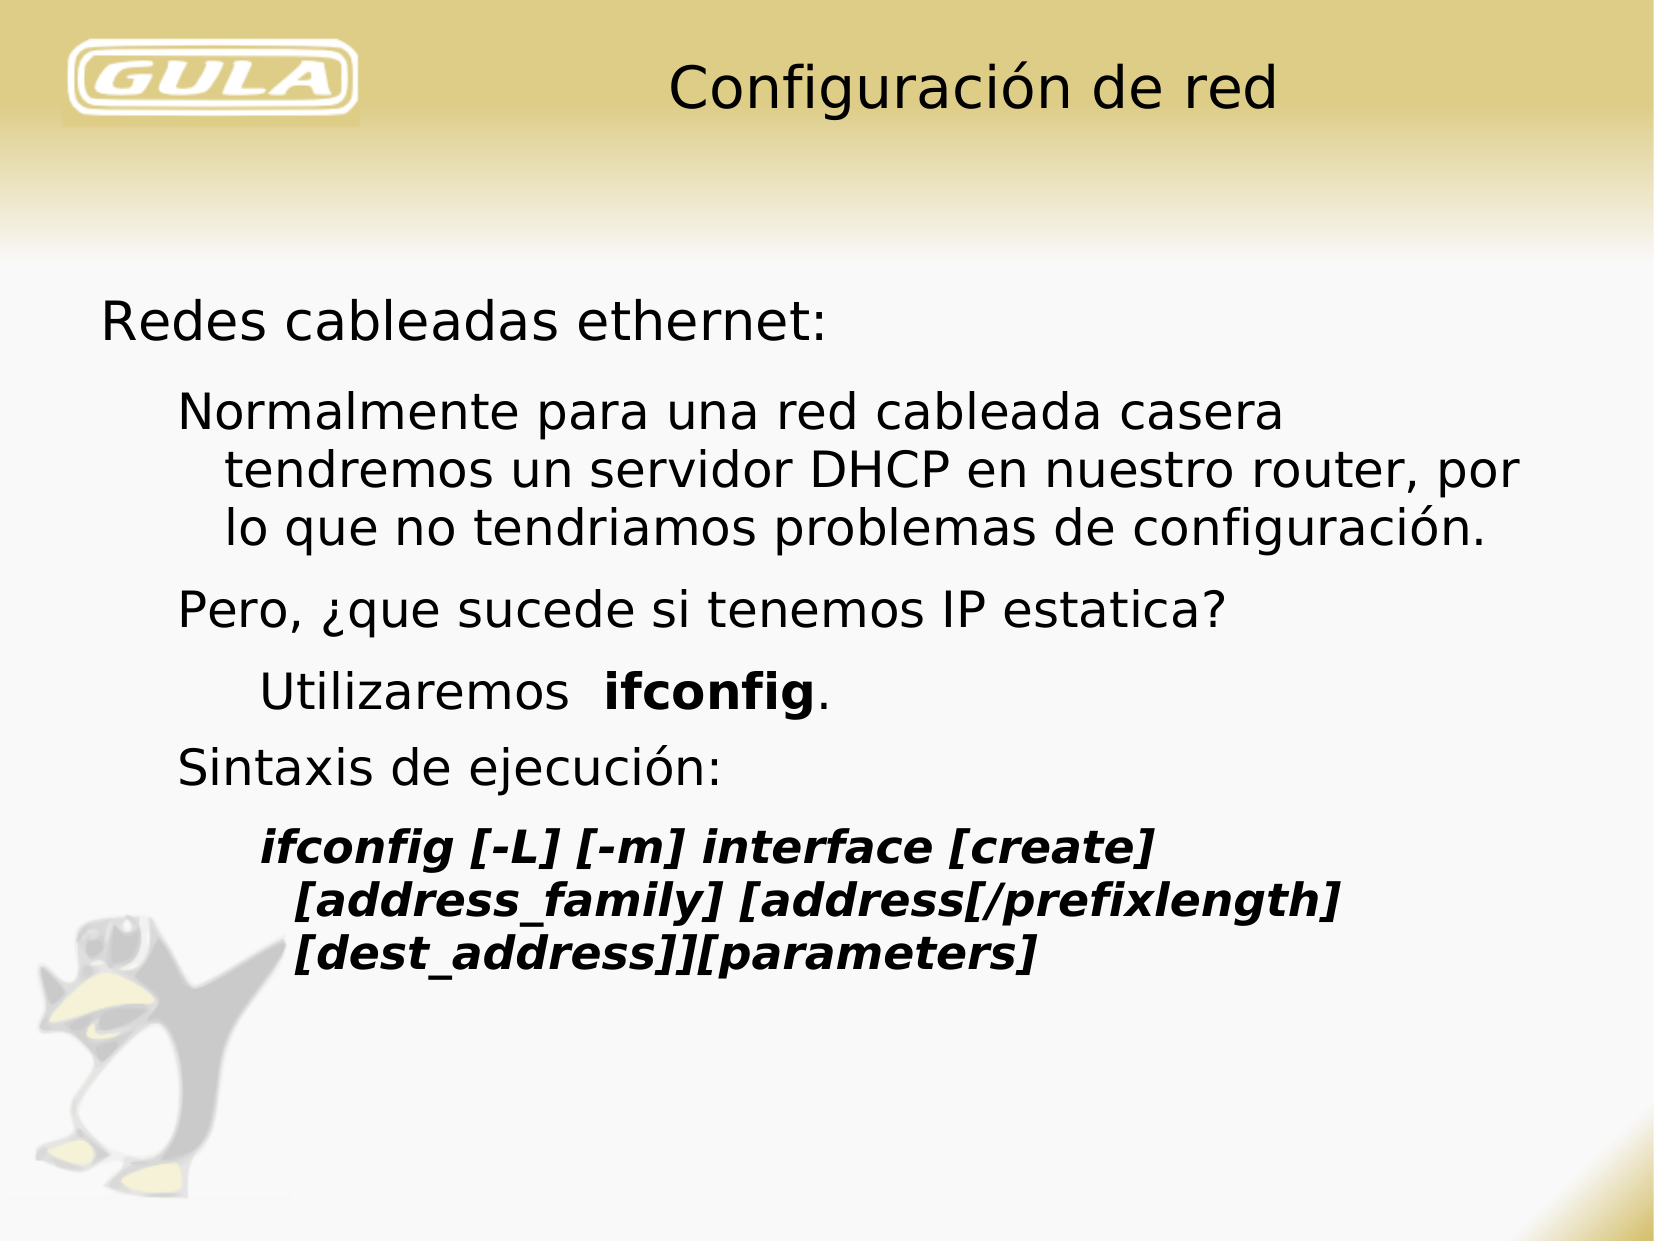

Configuración de red
# Redes cableadas ethernet:
Normalmente para una red cableada casera tendremos un servidor DHCP en nuestro router, por lo que no tendriamos problemas de configuración.
Pero, ¿que sucede si tenemos IP estatica?
Utilizaremos ifconfig.
Sintaxis de ejecución:
ifconfig [-L] [-m] interface [create] [address_family] [address[/prefixlength] [dest_address]][parameters]